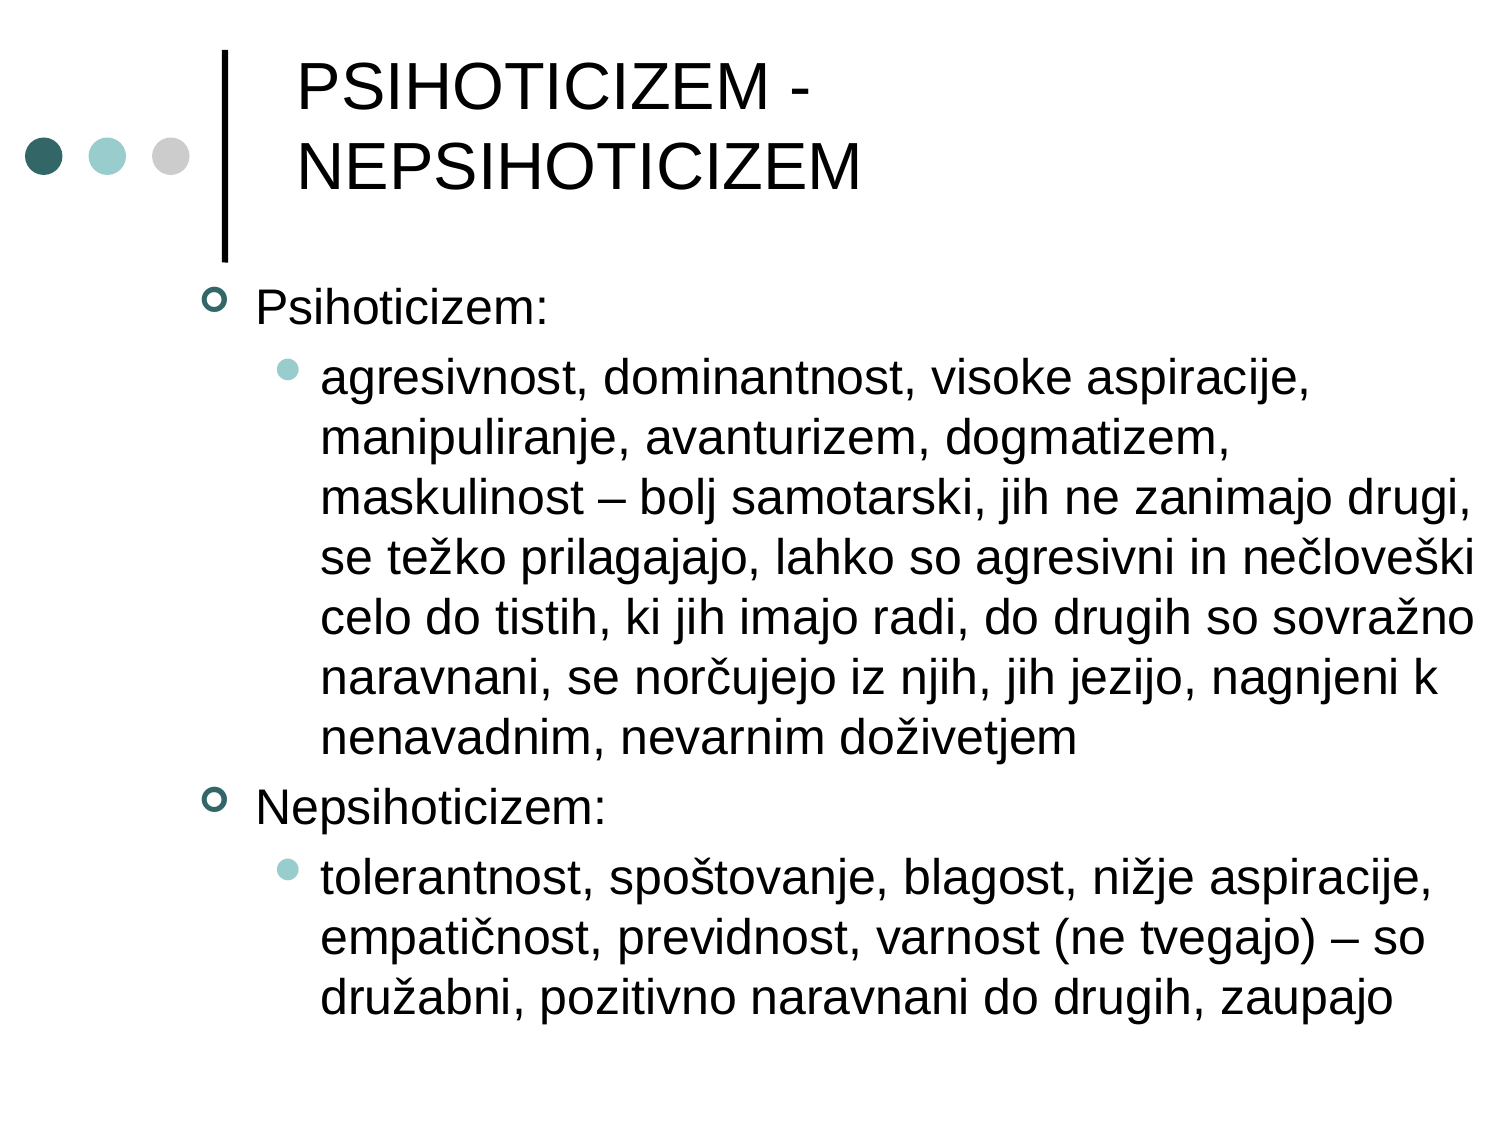

# PSIHOTICIZEM - NEPSIHOTICIZEM
Psihoticizem:
agresivnost, dominantnost, visoke aspiracije, manipuliranje, avanturizem, dogmatizem, maskulinost – bolj samotarski, jih ne zanimajo drugi, se težko prilagajajo, lahko so agresivni in nečloveški celo do tistih, ki jih imajo radi, do drugih so sovražno naravnani, se norčujejo iz njih, jih jezijo, nagnjeni k nenavadnim, nevarnim doživetjem
Nepsihoticizem:
tolerantnost, spoštovanje, blagost, nižje aspiracije, empatičnost, previdnost, varnost (ne tvegajo) – so družabni, pozitivno naravnani do drugih, zaupajo